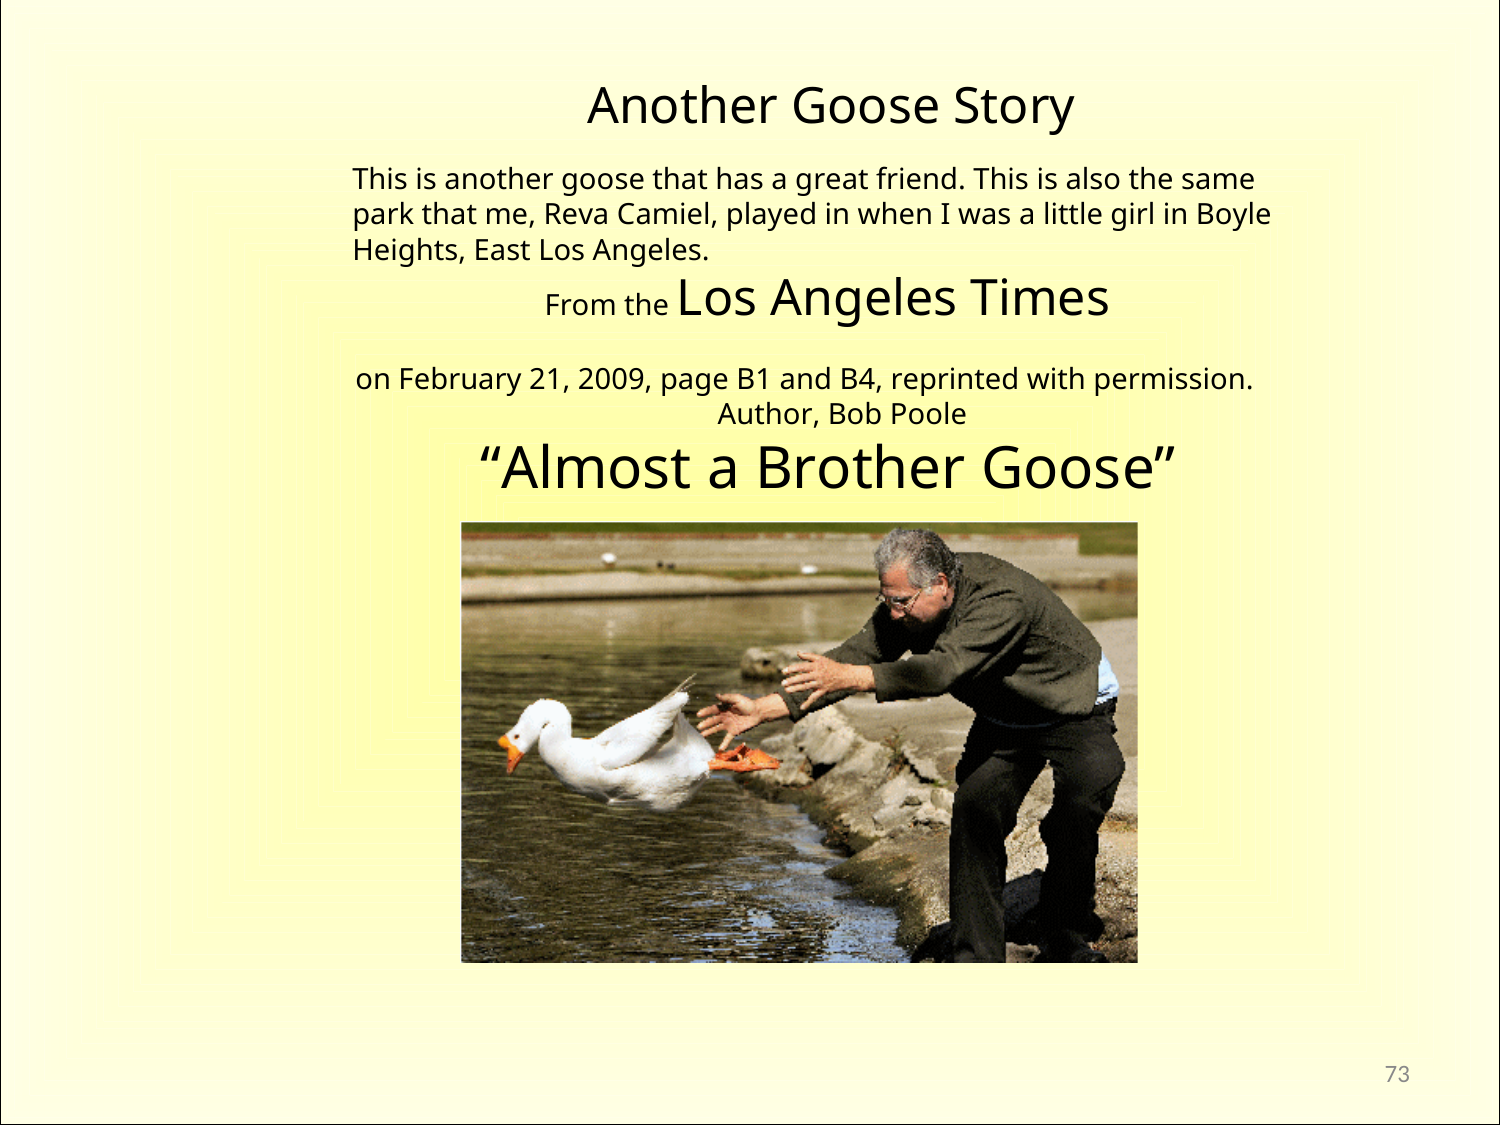

Another Goose Story
This is another goose that has a great friend. This is also the same park that me, Reva Camiel, played in when I was a little girl in Boyle Heights, East Los Angeles.
From the Los Angeles Times
on February 21, 2009, page B1 and B4, reprinted with permission. Author, Bob Poole
“Almost a Brother Goose”